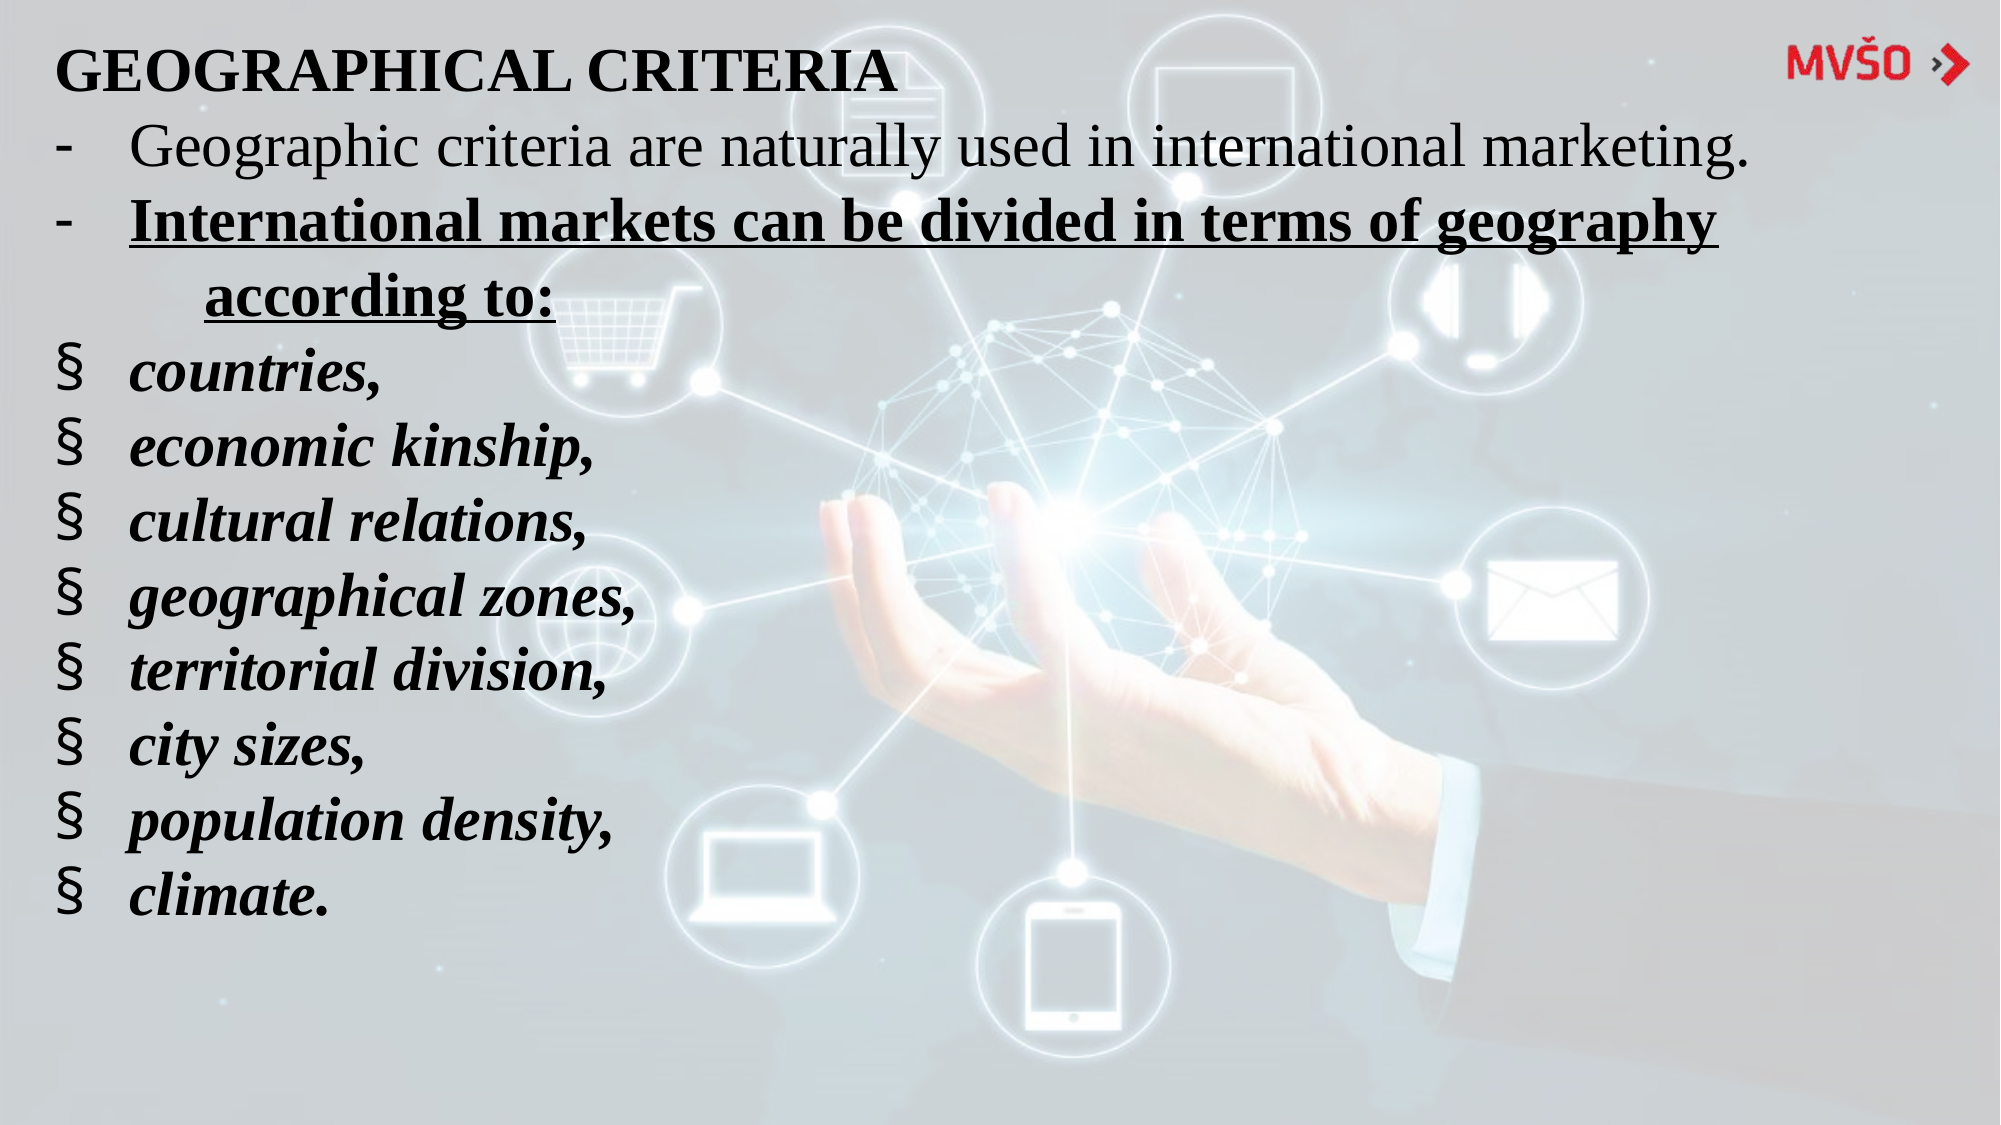

GEOGRAPHICAL CRITERIA
Geographic criteria are naturally used in international marketing.
International markets can be divided in terms of geography according to:
countries,
economic kinship,
cultural relations,
geographical zones,
territorial division,
city sizes,
population density,
climate.